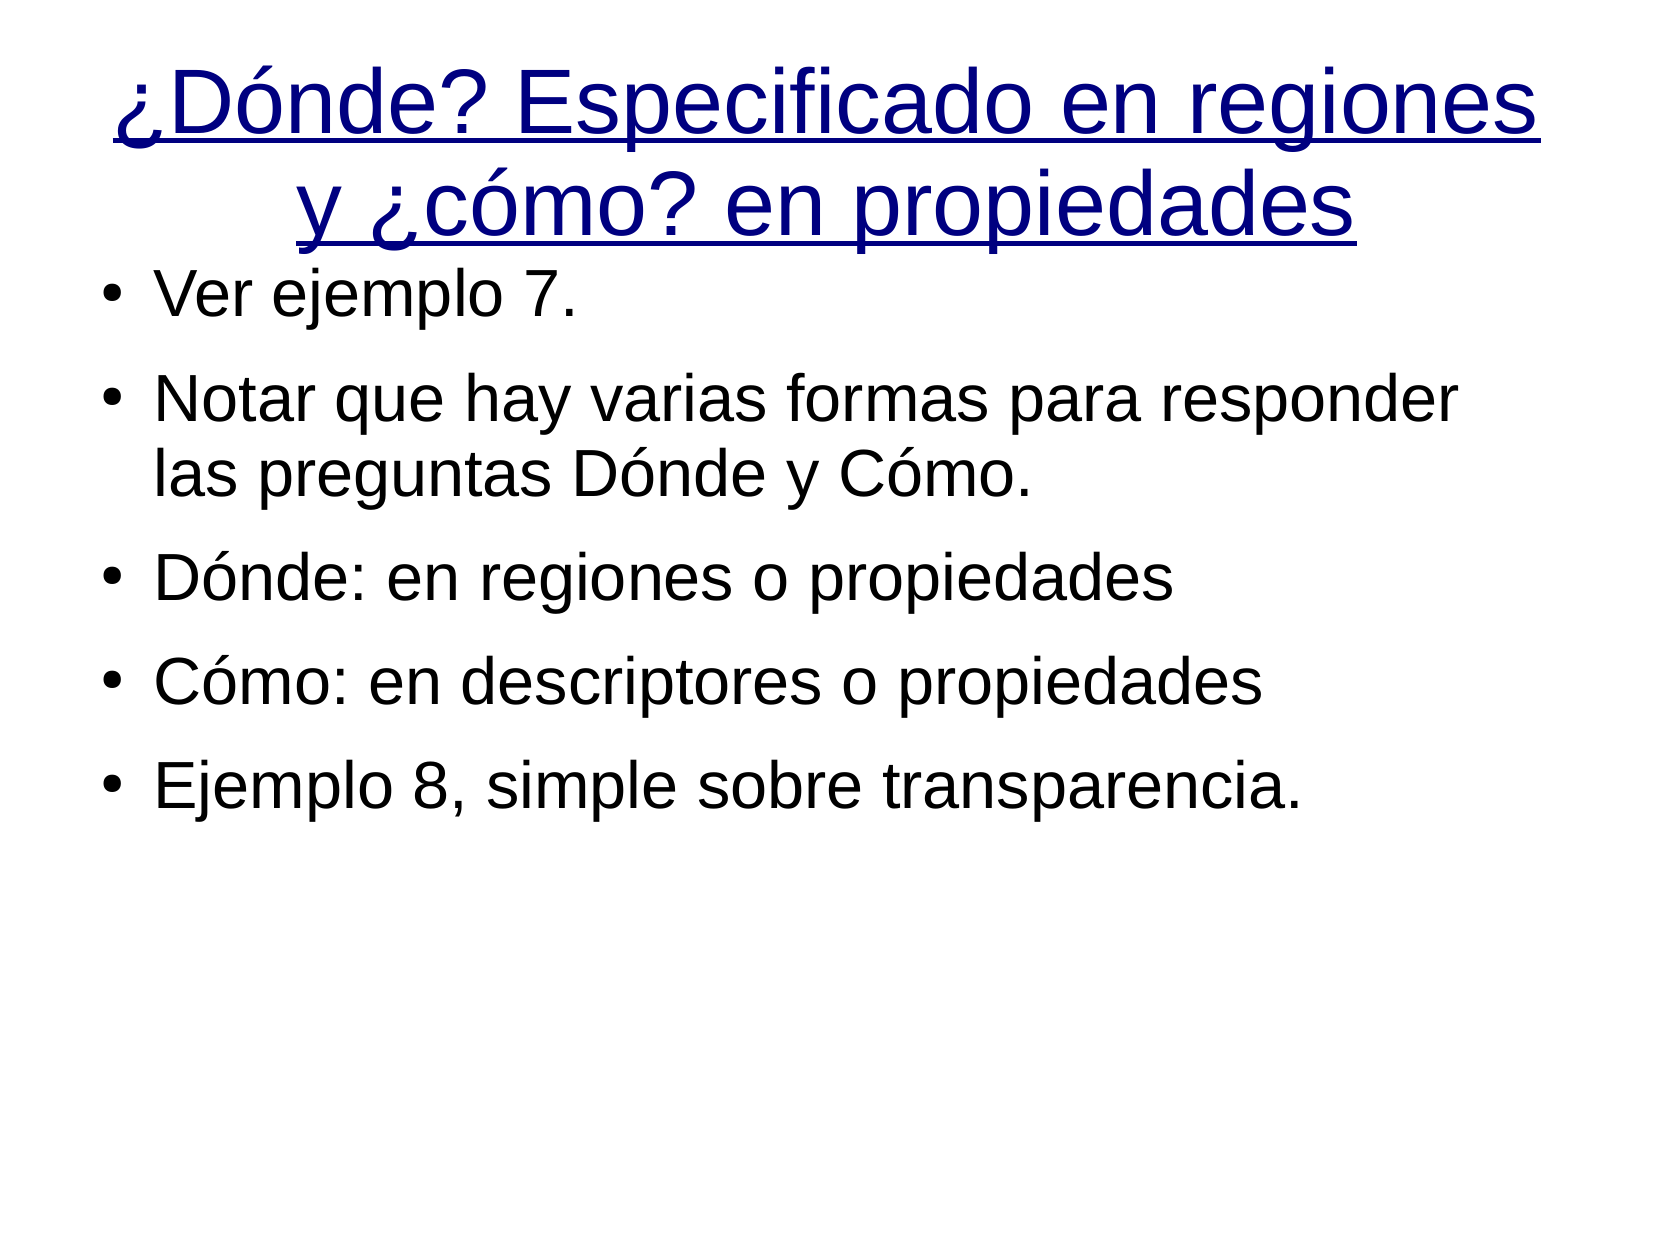

# ¿Dónde? Especificado en regiones y ¿cómo? en propiedades
Ver ejemplo 7.
Notar que hay varias formas para responder las preguntas Dónde y Cómo.
Dónde: en regiones o propiedades
Cómo: en descriptores o propiedades
Ejemplo 8, simple sobre transparencia.